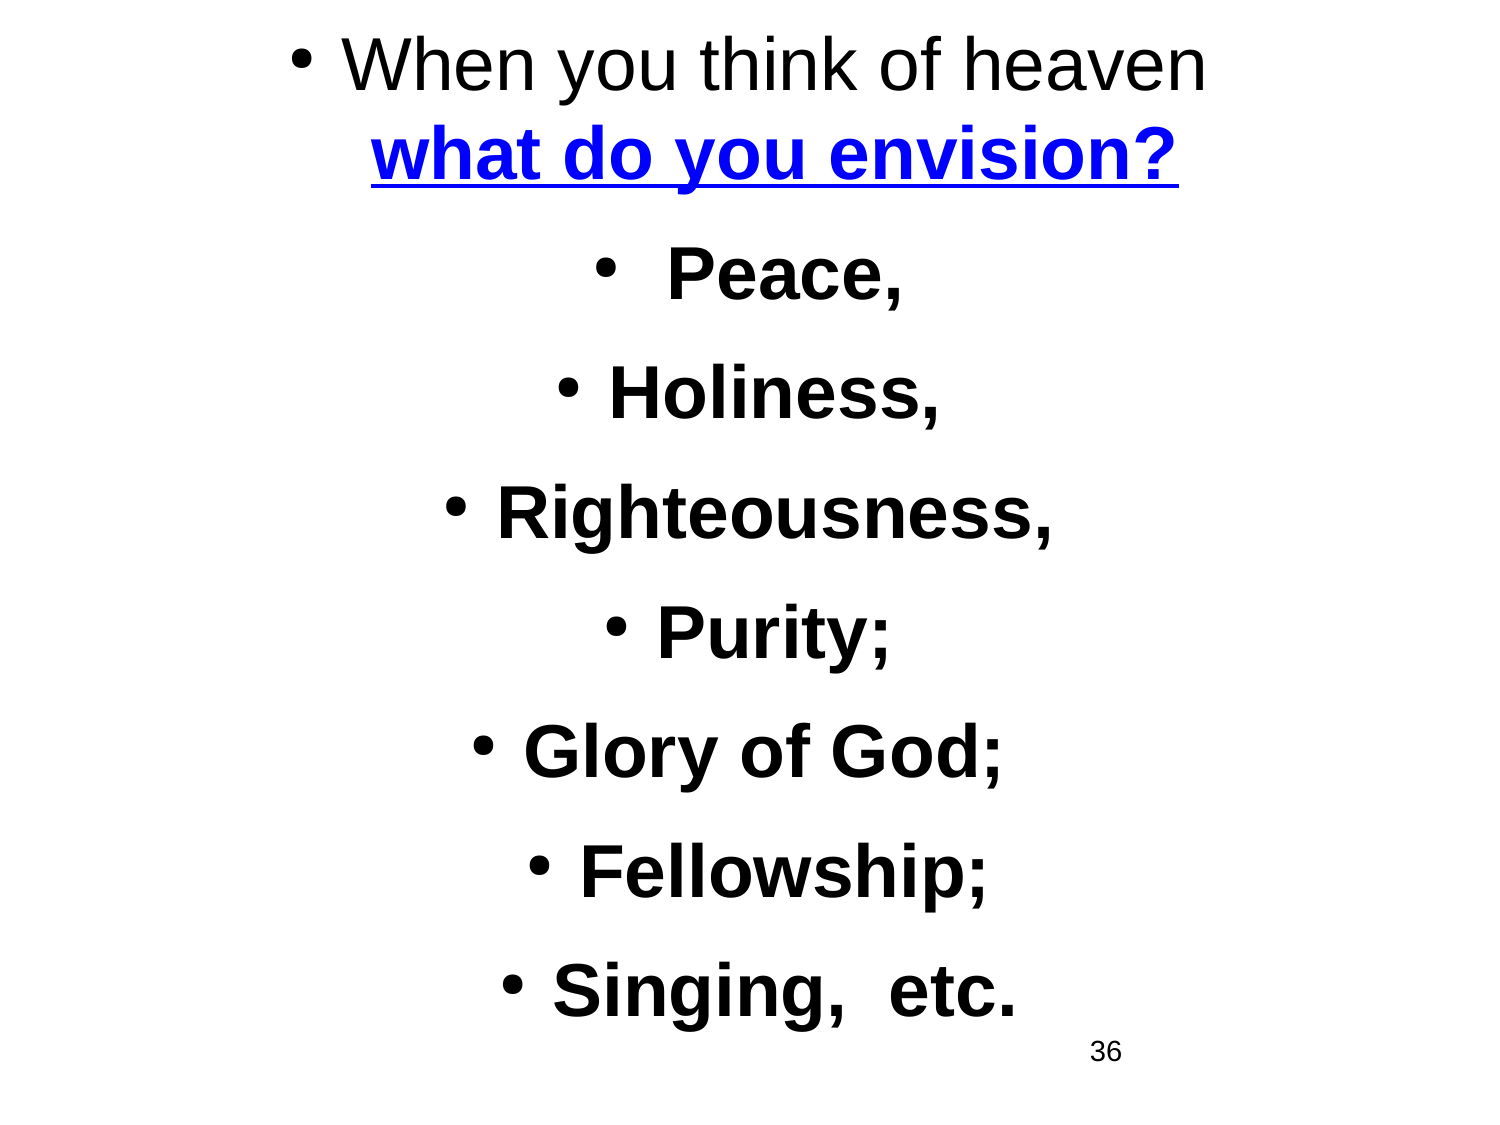

# When you think of heaven  what do you envision?
 Peace,
Holiness,
Righteousness,
Purity;
Glory of God;
Fellowship;
Singing,  etc.
36